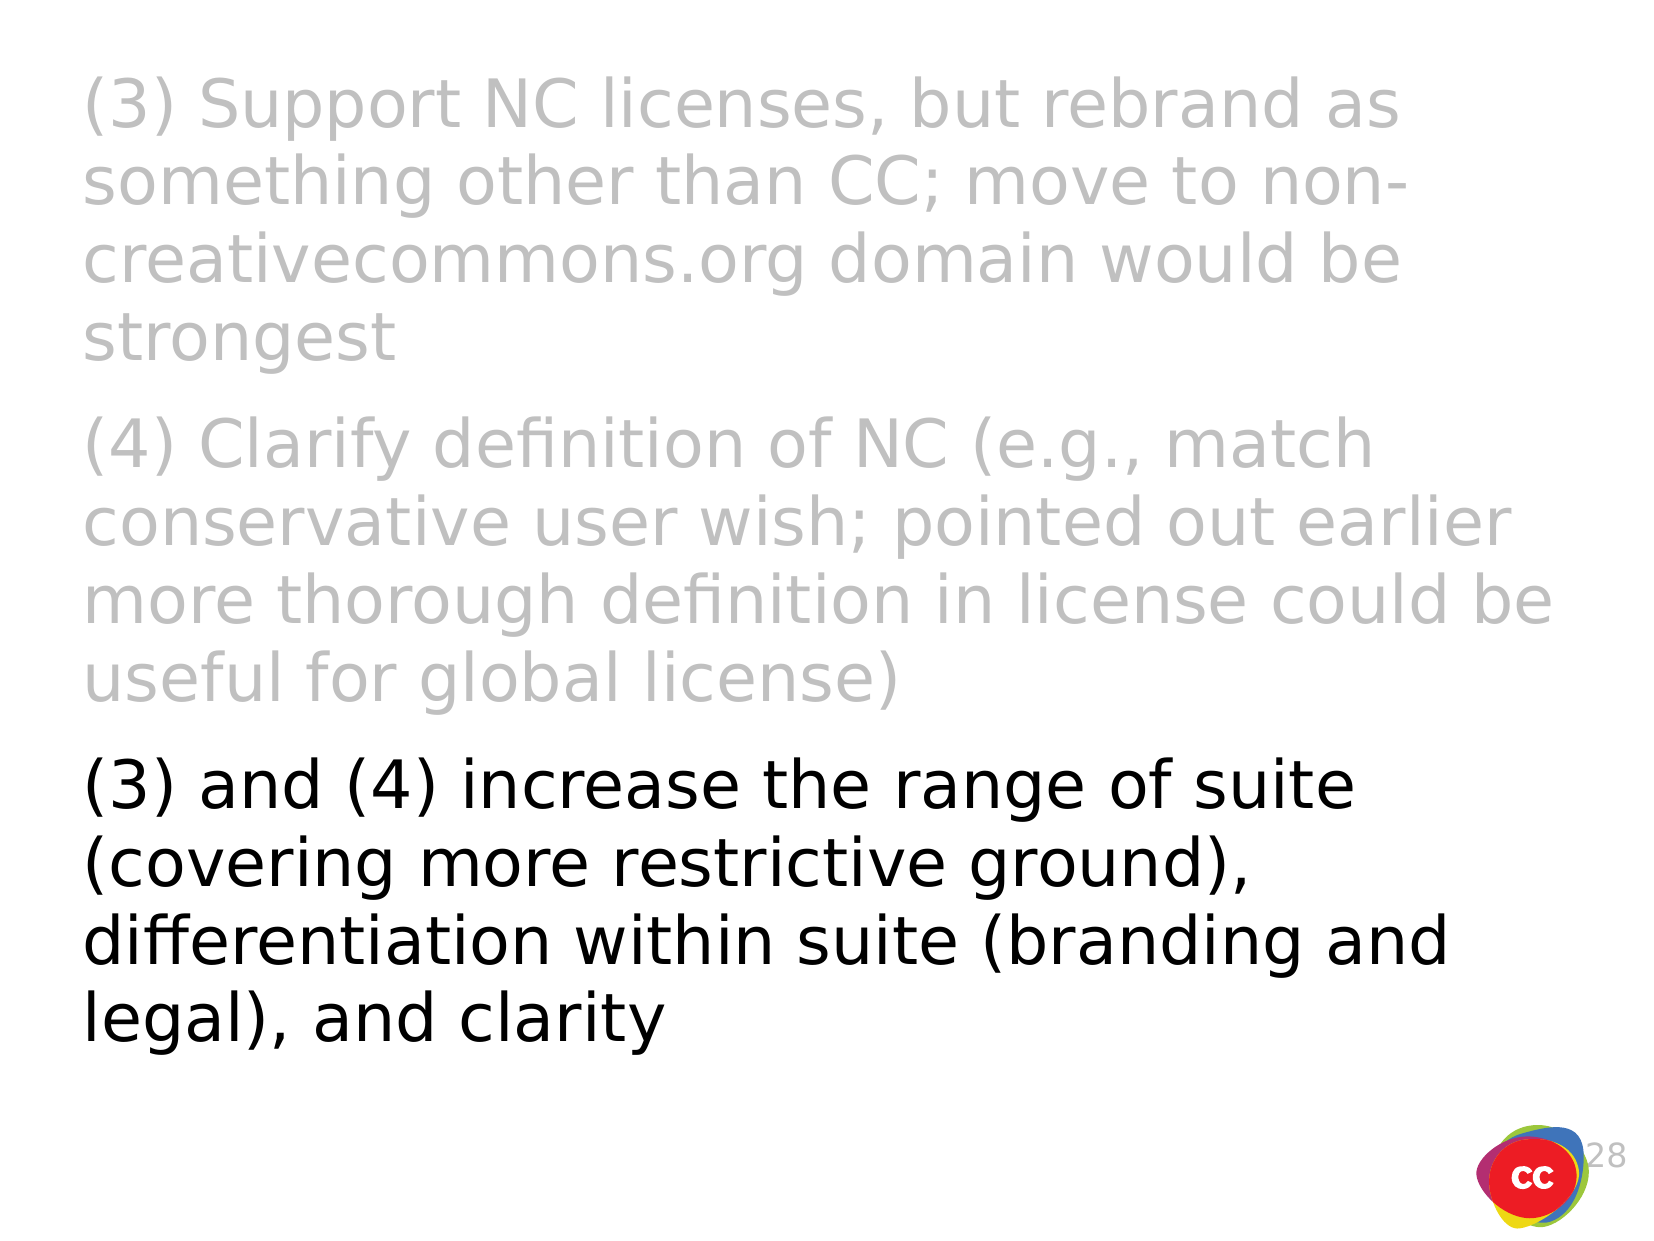

# (3) Support NC licenses, but rebrand as something other than CC; move to non-creativecommons.org domain would be strongest
(4) Clarify definition of NC (e.g., match conservative user wish; pointed out earlier more thorough definition in license could be useful for global license)
(3) and (4) increase the range of suite (covering more restrictive ground), differentiation within suite (branding and legal), and clarity